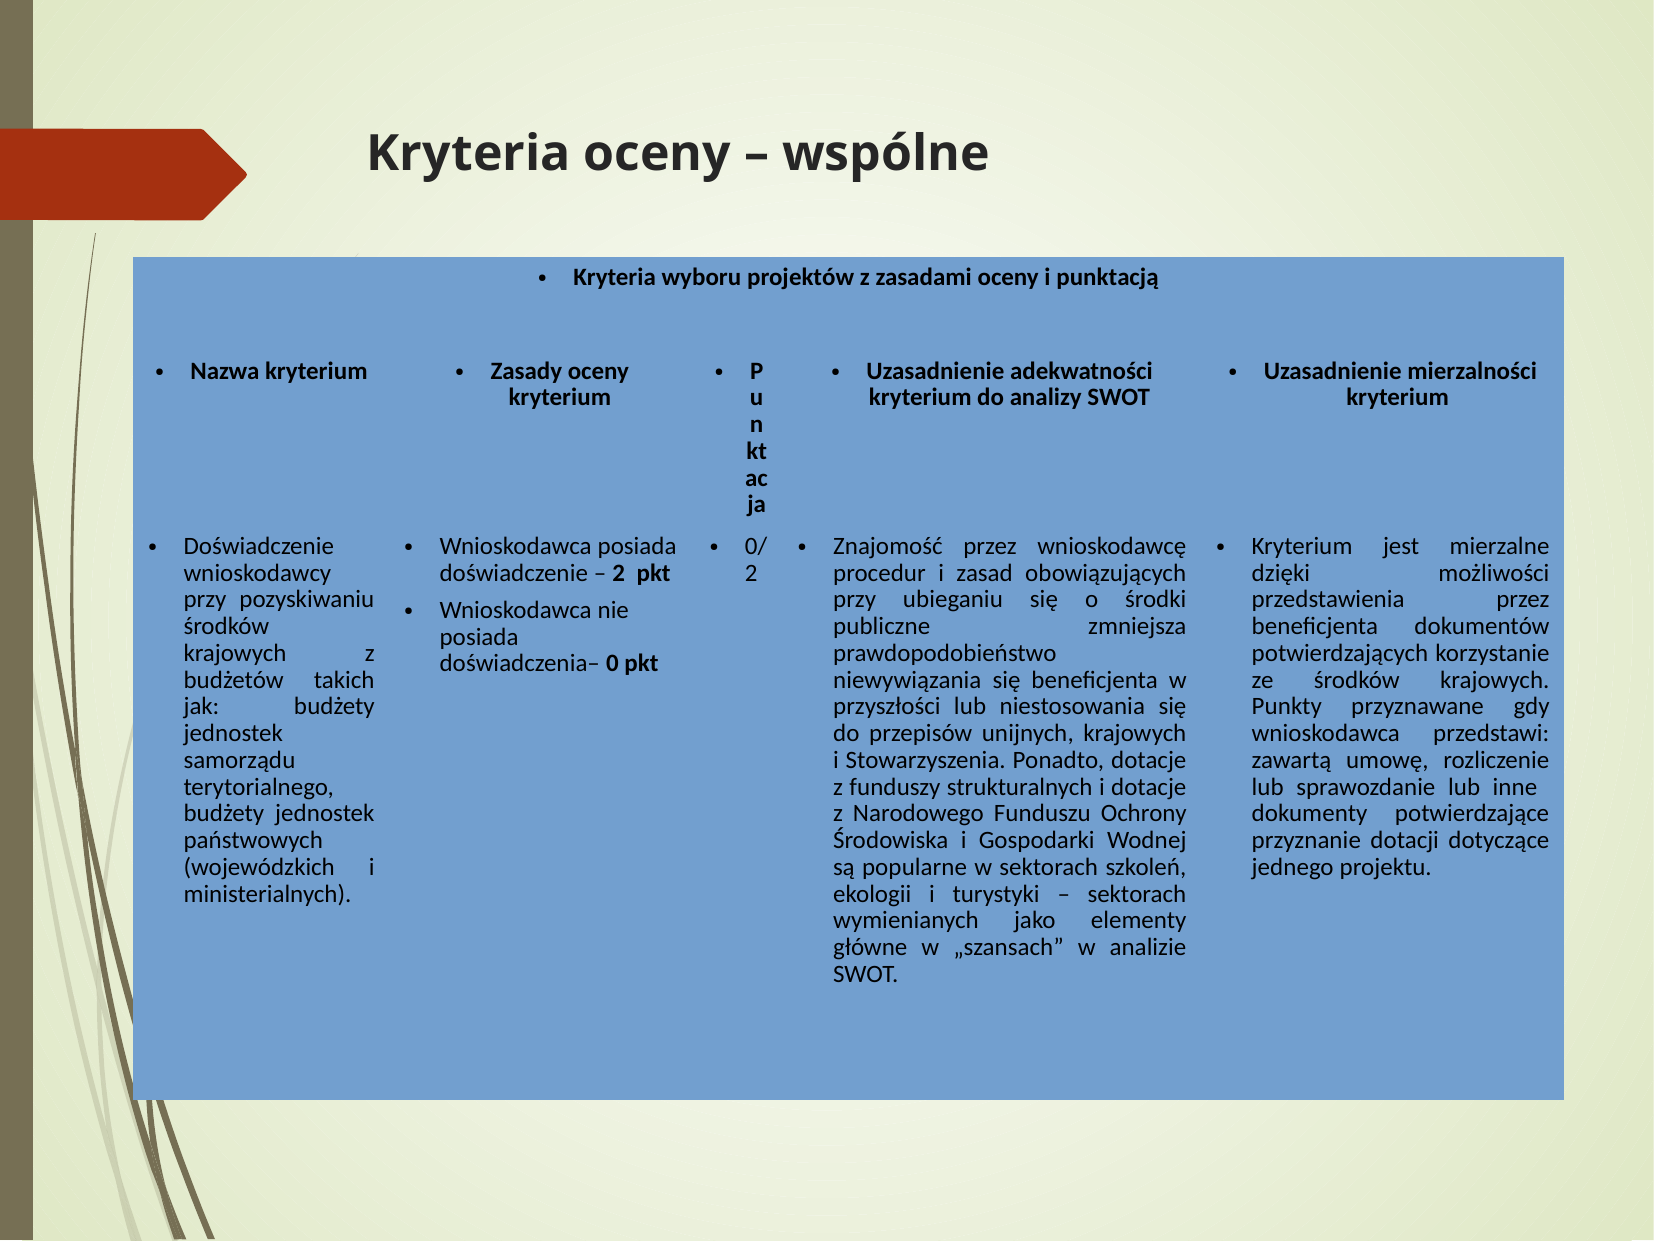

# Kryteria oceny – wspólne
| Kryteria wyboru projektów z zasadami oceny i punktacją | | | | |
| --- | --- | --- | --- | --- |
| Nazwa kryterium | Zasady oceny kryterium | Punktacja | Uzasadnienie adekwatności kryterium do analizy SWOT | Uzasadnienie mierzalności kryterium |
| Doświadczenie wnioskodawcy przy pozyskiwaniu środków krajowych z budżetów takich jak: budżety jednostek samorządu terytorialnego, budżety jednostek państwowych (wojewódzkich i ministerialnych). | Wnioskodawca posiada doświadczenie – 2 pkt Wnioskodawca nie posiada doświadczenia– 0 pkt | 0/2 | Znajomość przez wnioskodawcę procedur i zasad obowiązujących przy ubieganiu się o środki publiczne zmniejsza prawdopodobieństwo niewywiązania się beneficjenta w przyszłości lub niestosowania się do przepisów unijnych, krajowych i Stowarzyszenia. Ponadto, dotacje z funduszy strukturalnych i dotacje z Narodowego Funduszu Ochrony Środowiska i Gospodarki Wodnej są popularne w sektorach szkoleń, ekologii i turystyki – sektorach wymienianych jako elementy główne w „szansach” w analizie SWOT. | Kryterium jest mierzalne dzięki możliwości przedstawienia przez beneficjenta dokumentów potwierdzających korzystanie ze środków krajowych. Punkty przyznawane gdy wnioskodawca przedstawi: zawartą umowę, rozliczenie lub sprawozdanie lub inne dokumenty potwierdzające przyznanie dotacji dotyczące jednego projektu. |